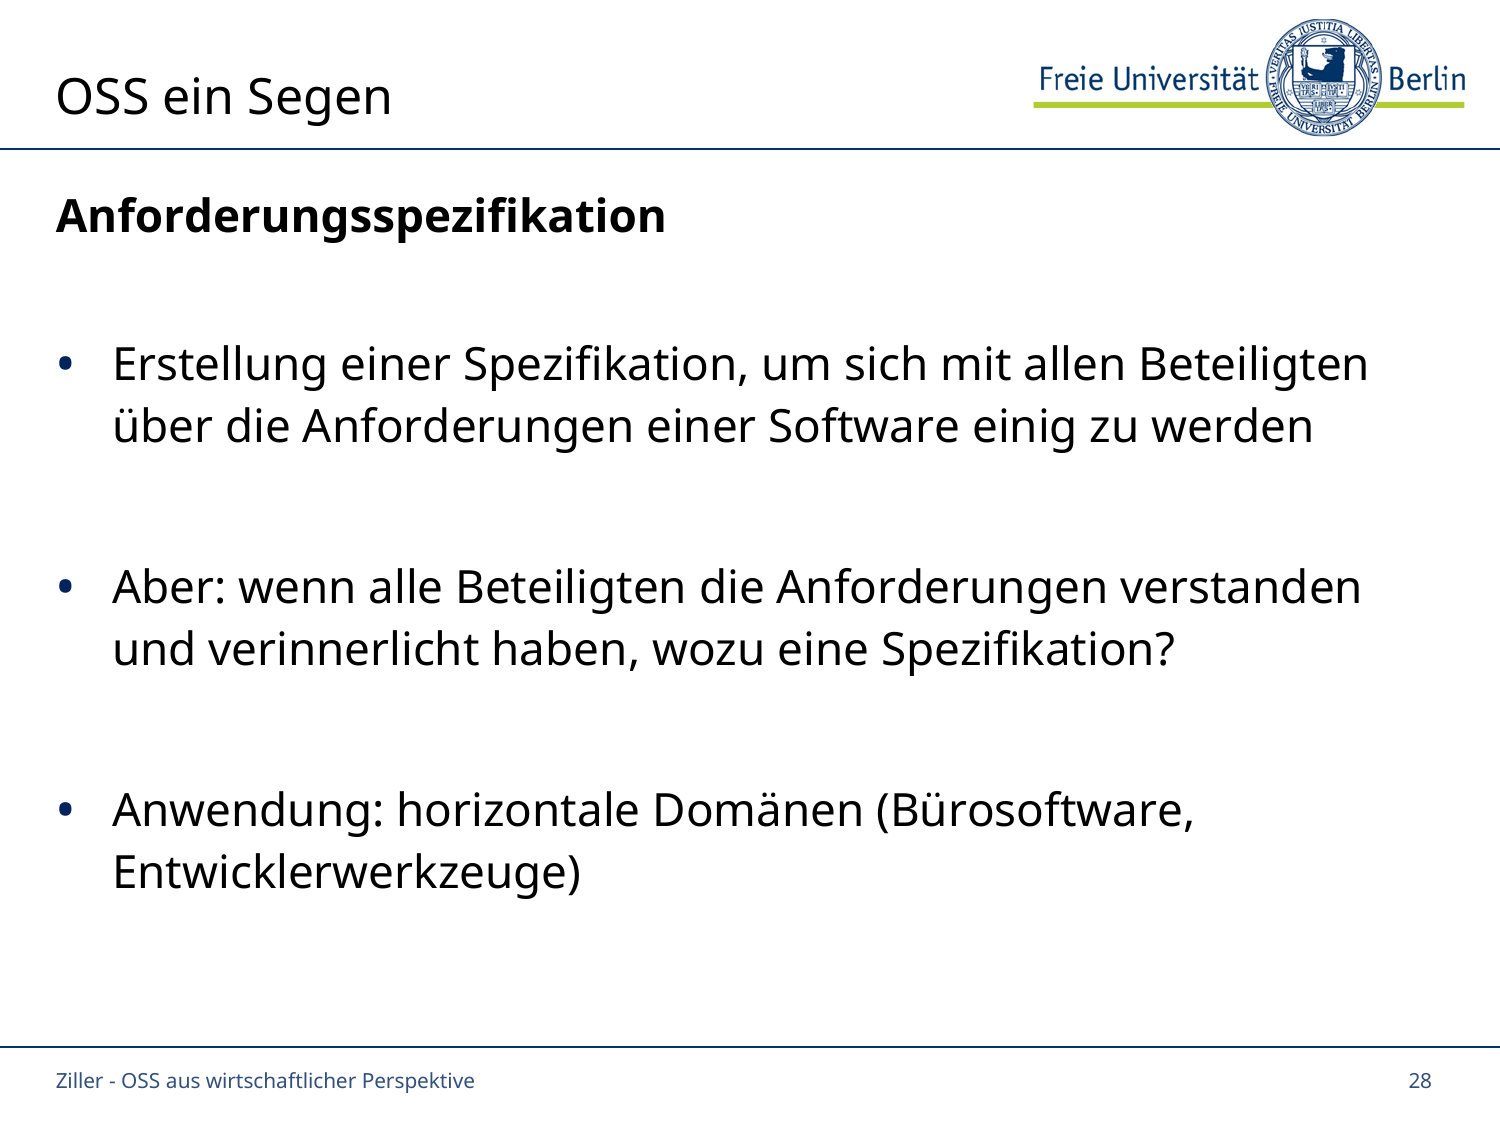

# OSS ein Segen
Anforderungsspezifikation
Erstellung einer Spezifikation, um sich mit allen Beteiligten über die Anforderungen einer Software einig zu werden
Aber: wenn alle Beteiligten die Anforderungen verstanden und verinnerlicht haben, wozu eine Spezifikation?
Anwendung: horizontale Domänen (Bürosoftware, Entwicklerwerkzeuge)
Ziller - OSS aus wirtschaftlicher Perspektive
28